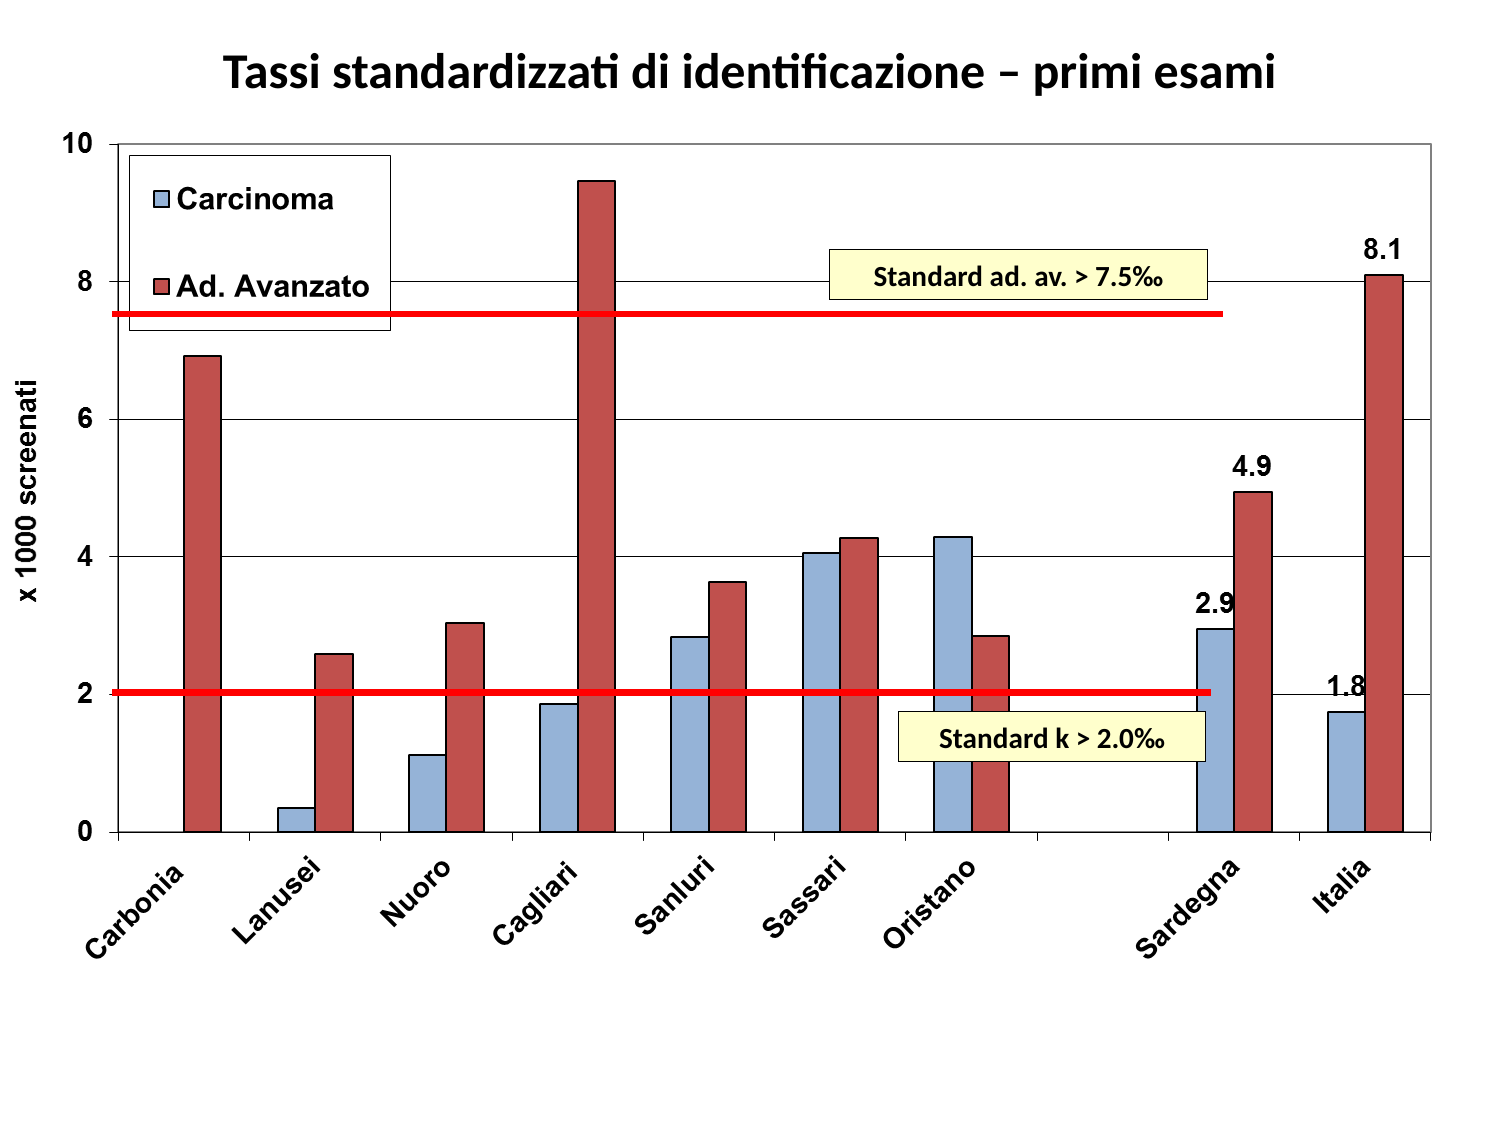

Tassi standardizzati di identificazione – primi esami
Standard ad. av. > 7.5‰
Standard k > 2.0‰